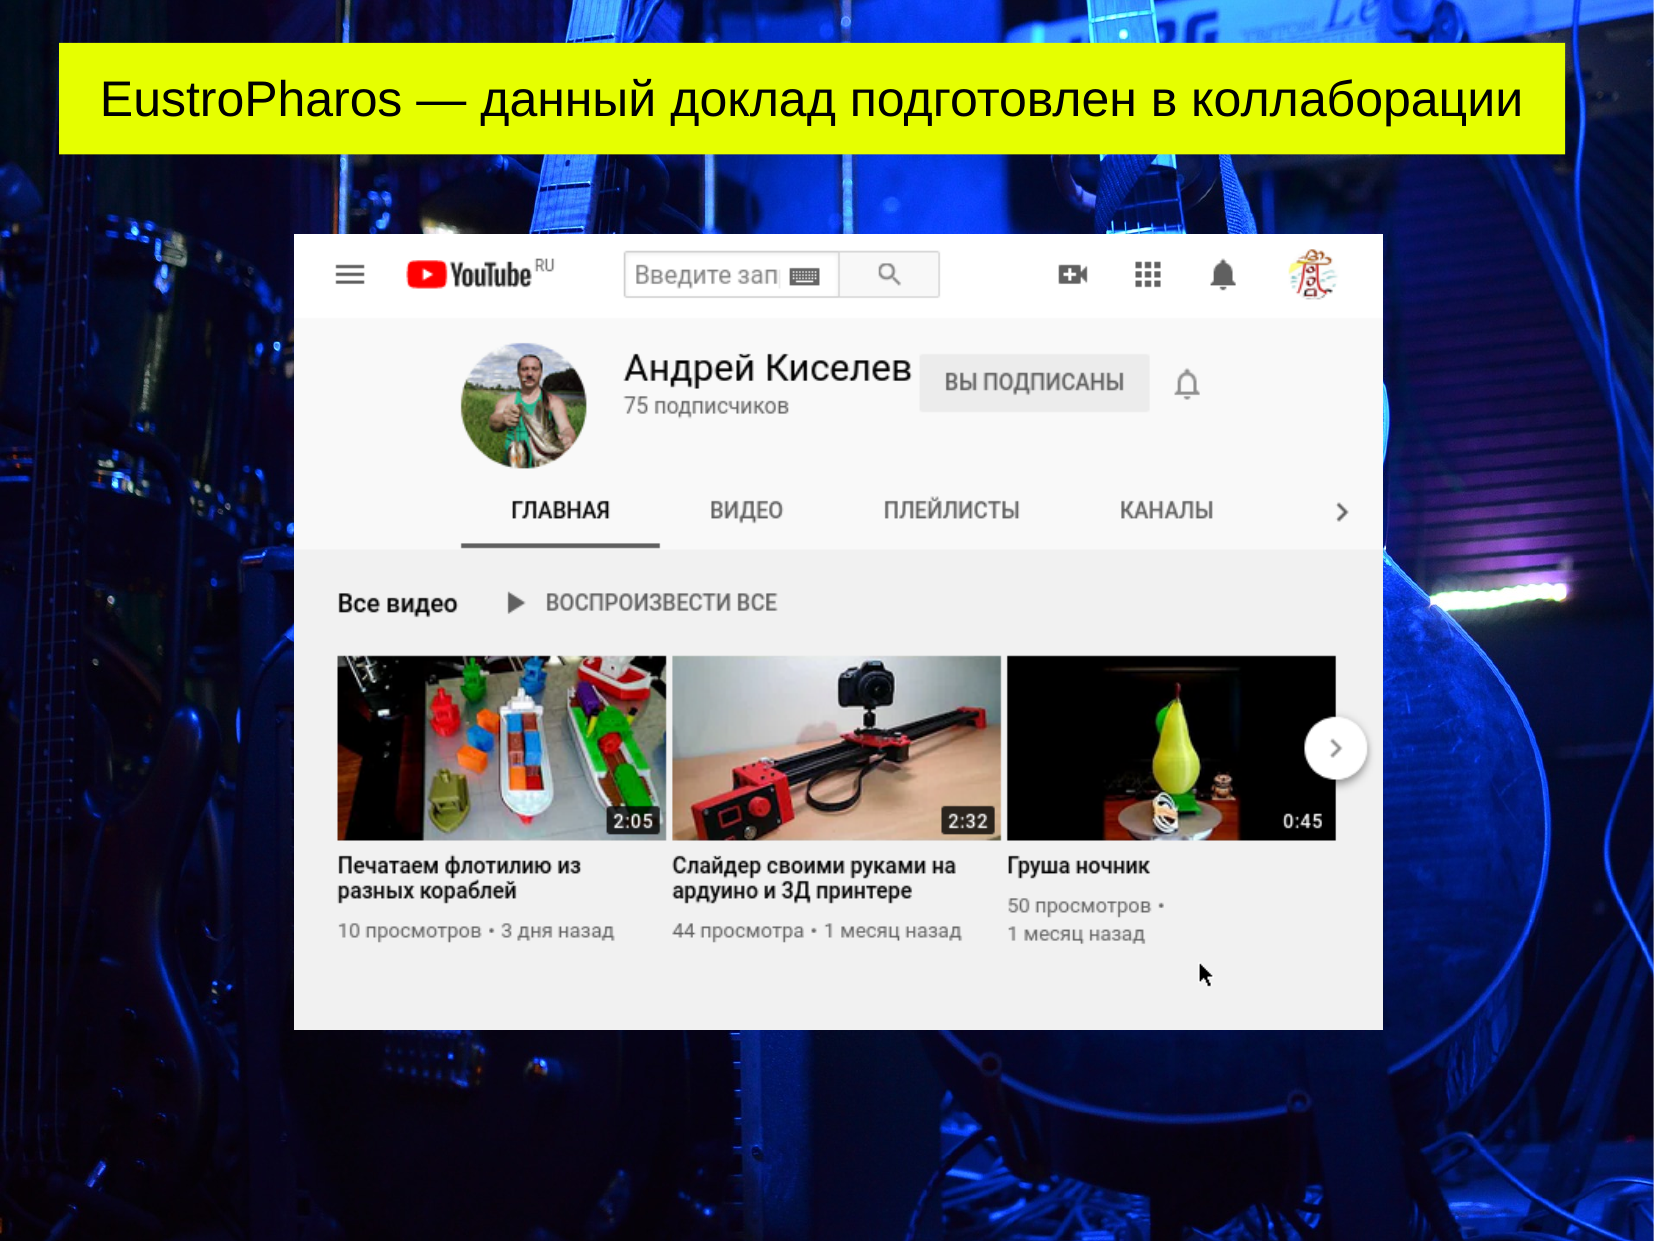

# EustroPharos — данный доклад подготовлен в коллаборации